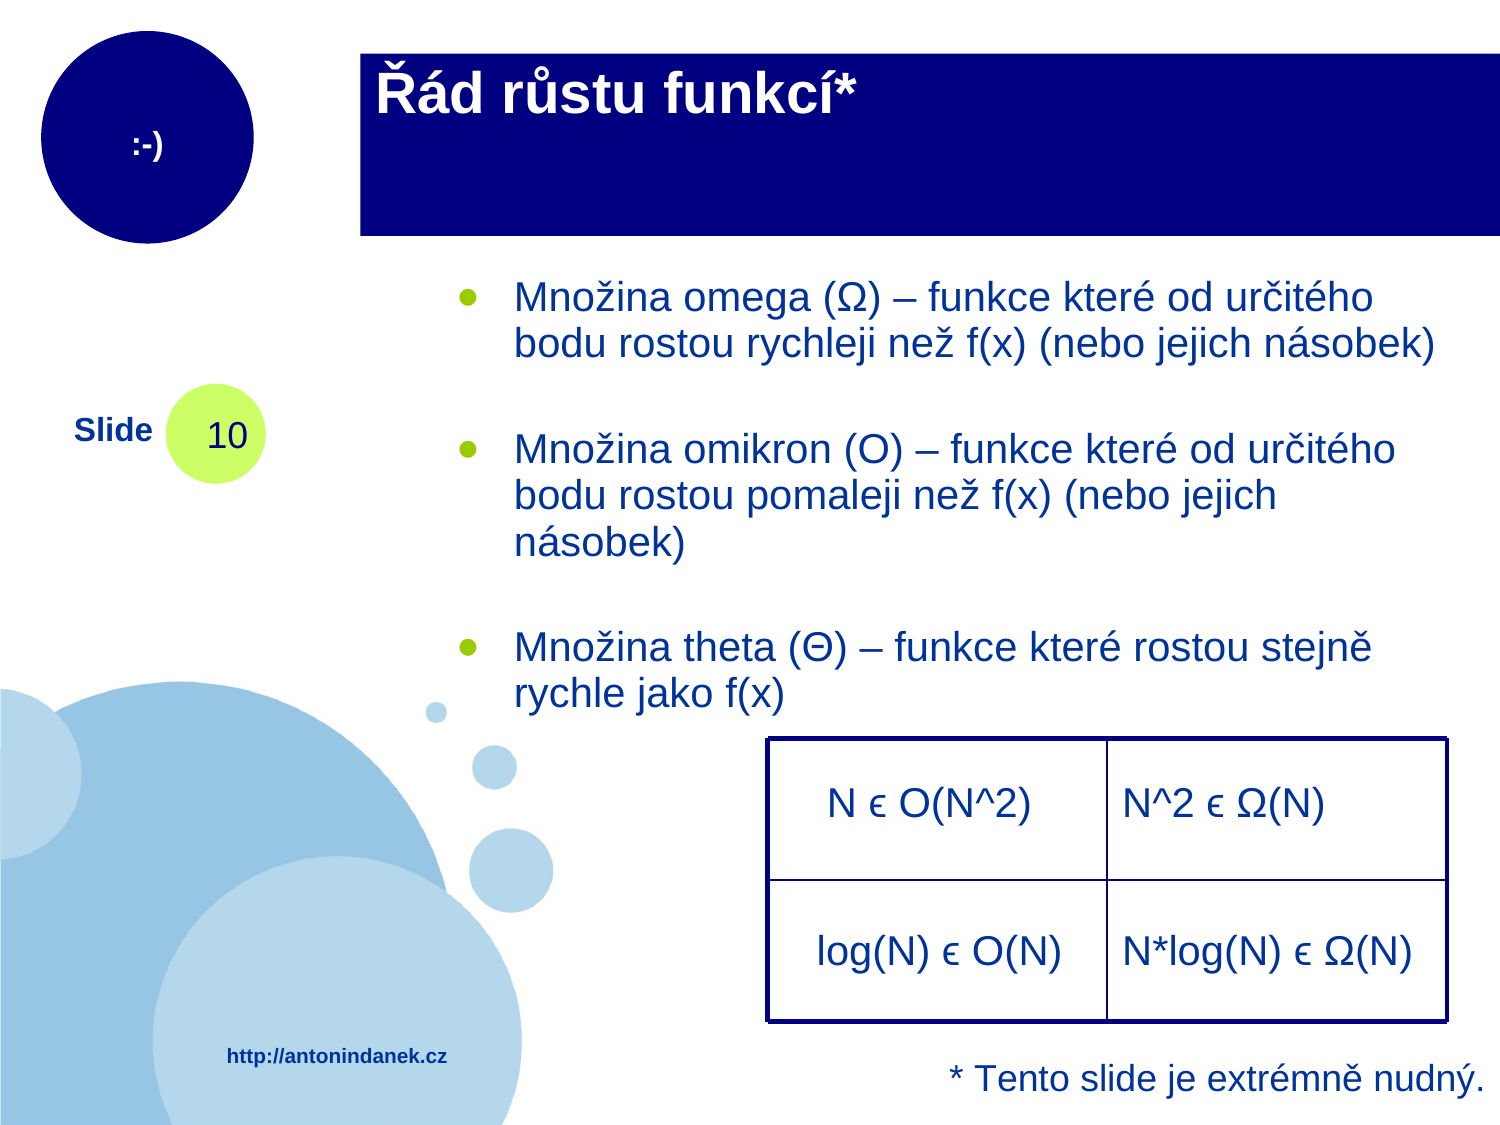

# Řád růstu funkcí*
Množina omega (Ω) – funkce které od určitého bodu rostou rychleji než f(x) (nebo jejich násobek)
Množina omikron (Ο) – funkce které od určitého bodu rostou pomaleji než f(x) (nebo jejich násobek)
Množina theta (Θ) – funkce které rostou stejně rychle jako f(x)
N ϵ Ο(N^2)
N^2 ϵ Ω(N)
log(N) ϵ Ο(N)
N*log(N) ϵ Ω(N)
* Tento slide je extrémně nudný.